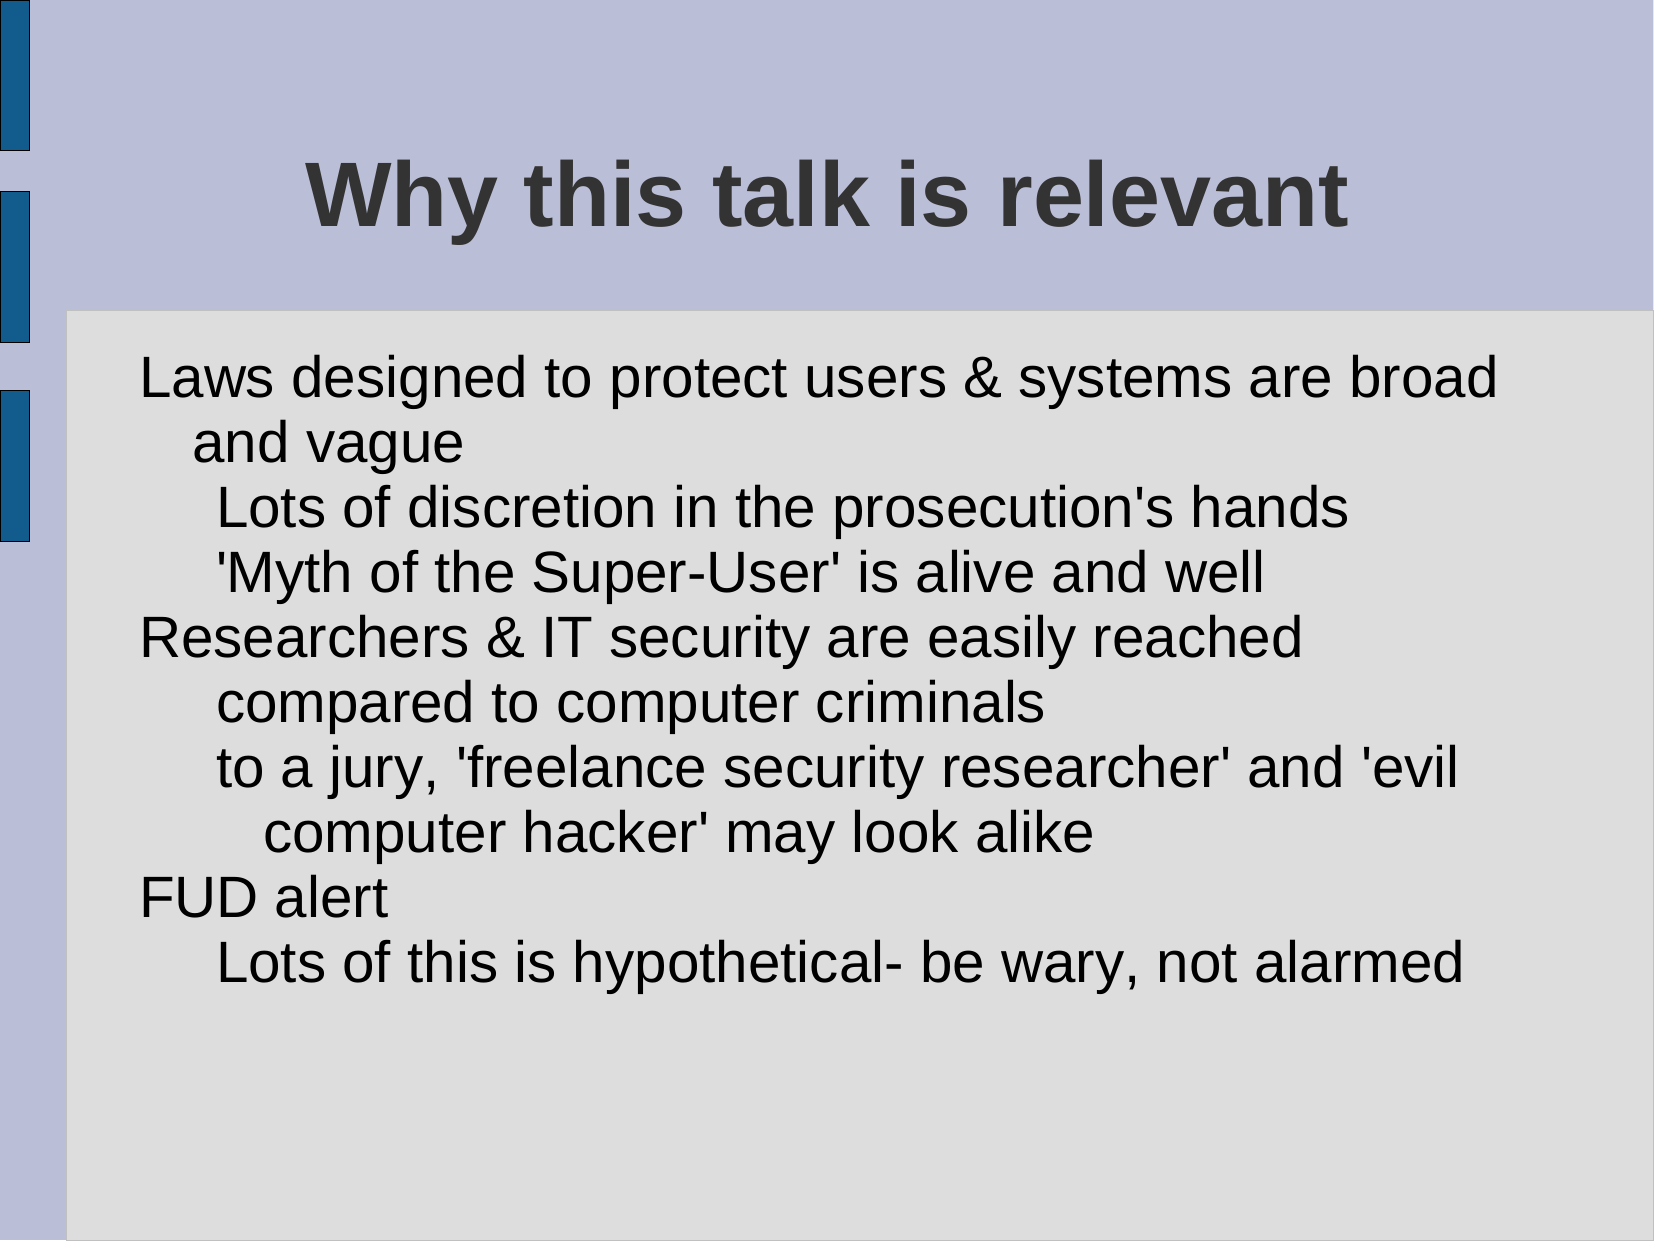

# Why this talk is relevant
Laws designed to protect users & systems are broad and vague
Lots of discretion in the prosecution's hands
'Myth of the Super-User' is alive and well
Researchers & IT security are easily reached
compared to computer criminals
to a jury, 'freelance security researcher' and 'evil computer hacker' may look alike
FUD alert
Lots of this is hypothetical- be wary, not alarmed